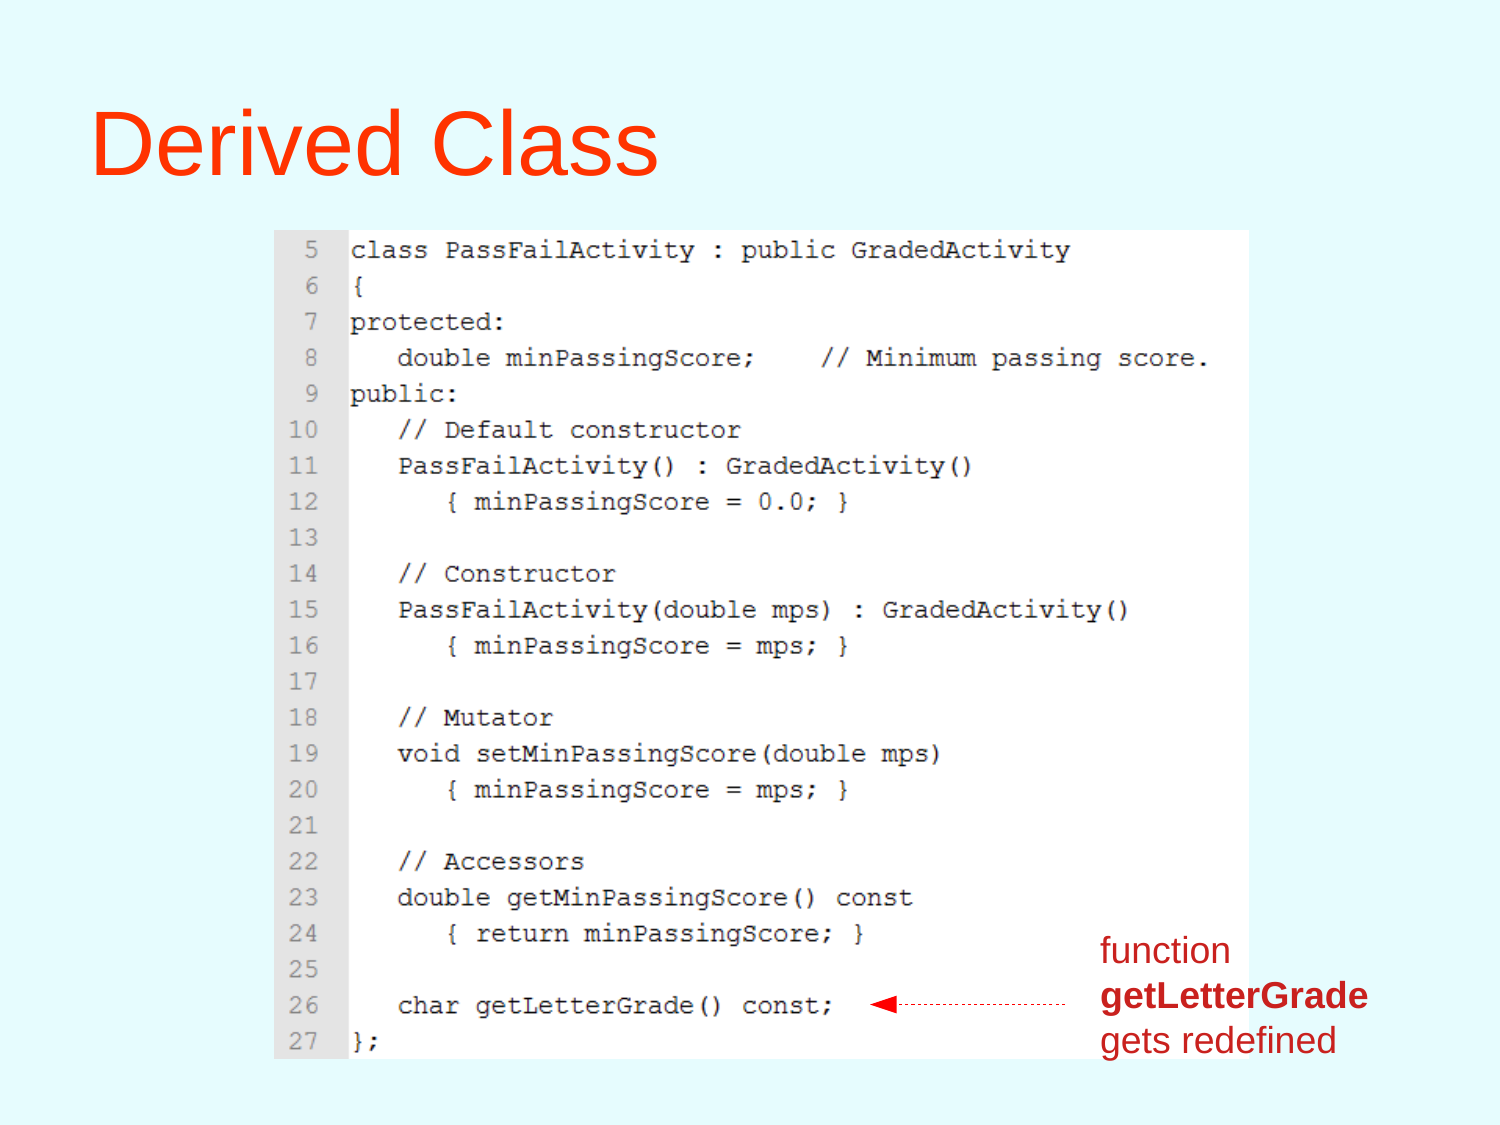

# Derived Class
function
getLetterGrade gets redefined